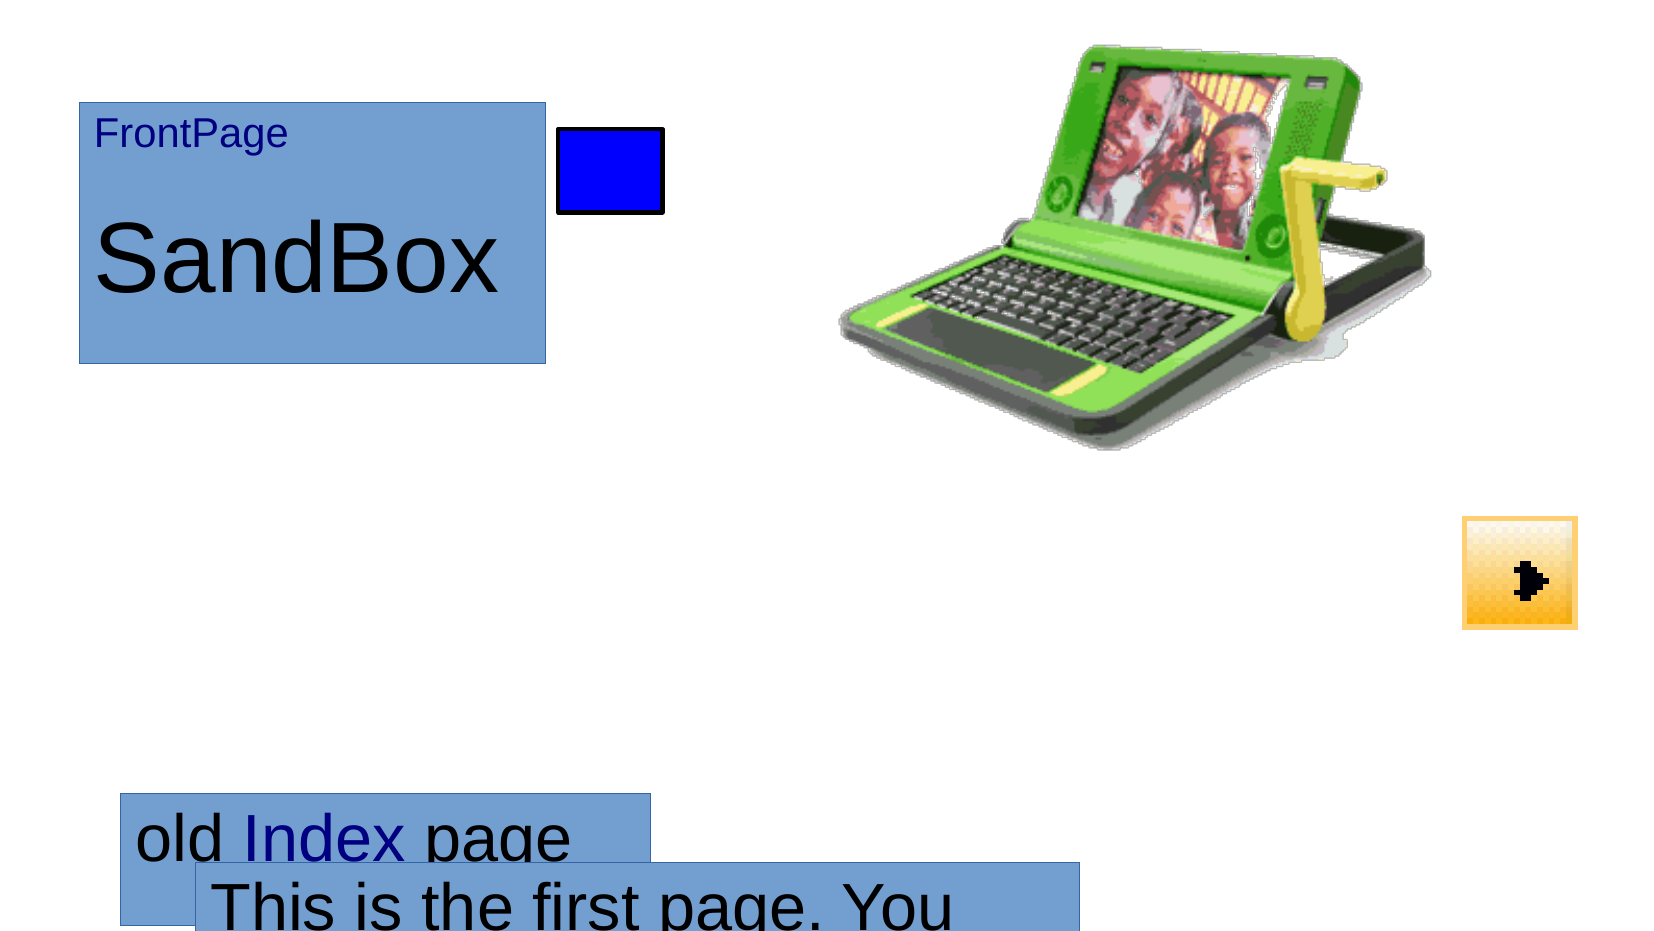

FrontPage
SandBox
old Index page
This is the first page. You can see next page to press left arrow.